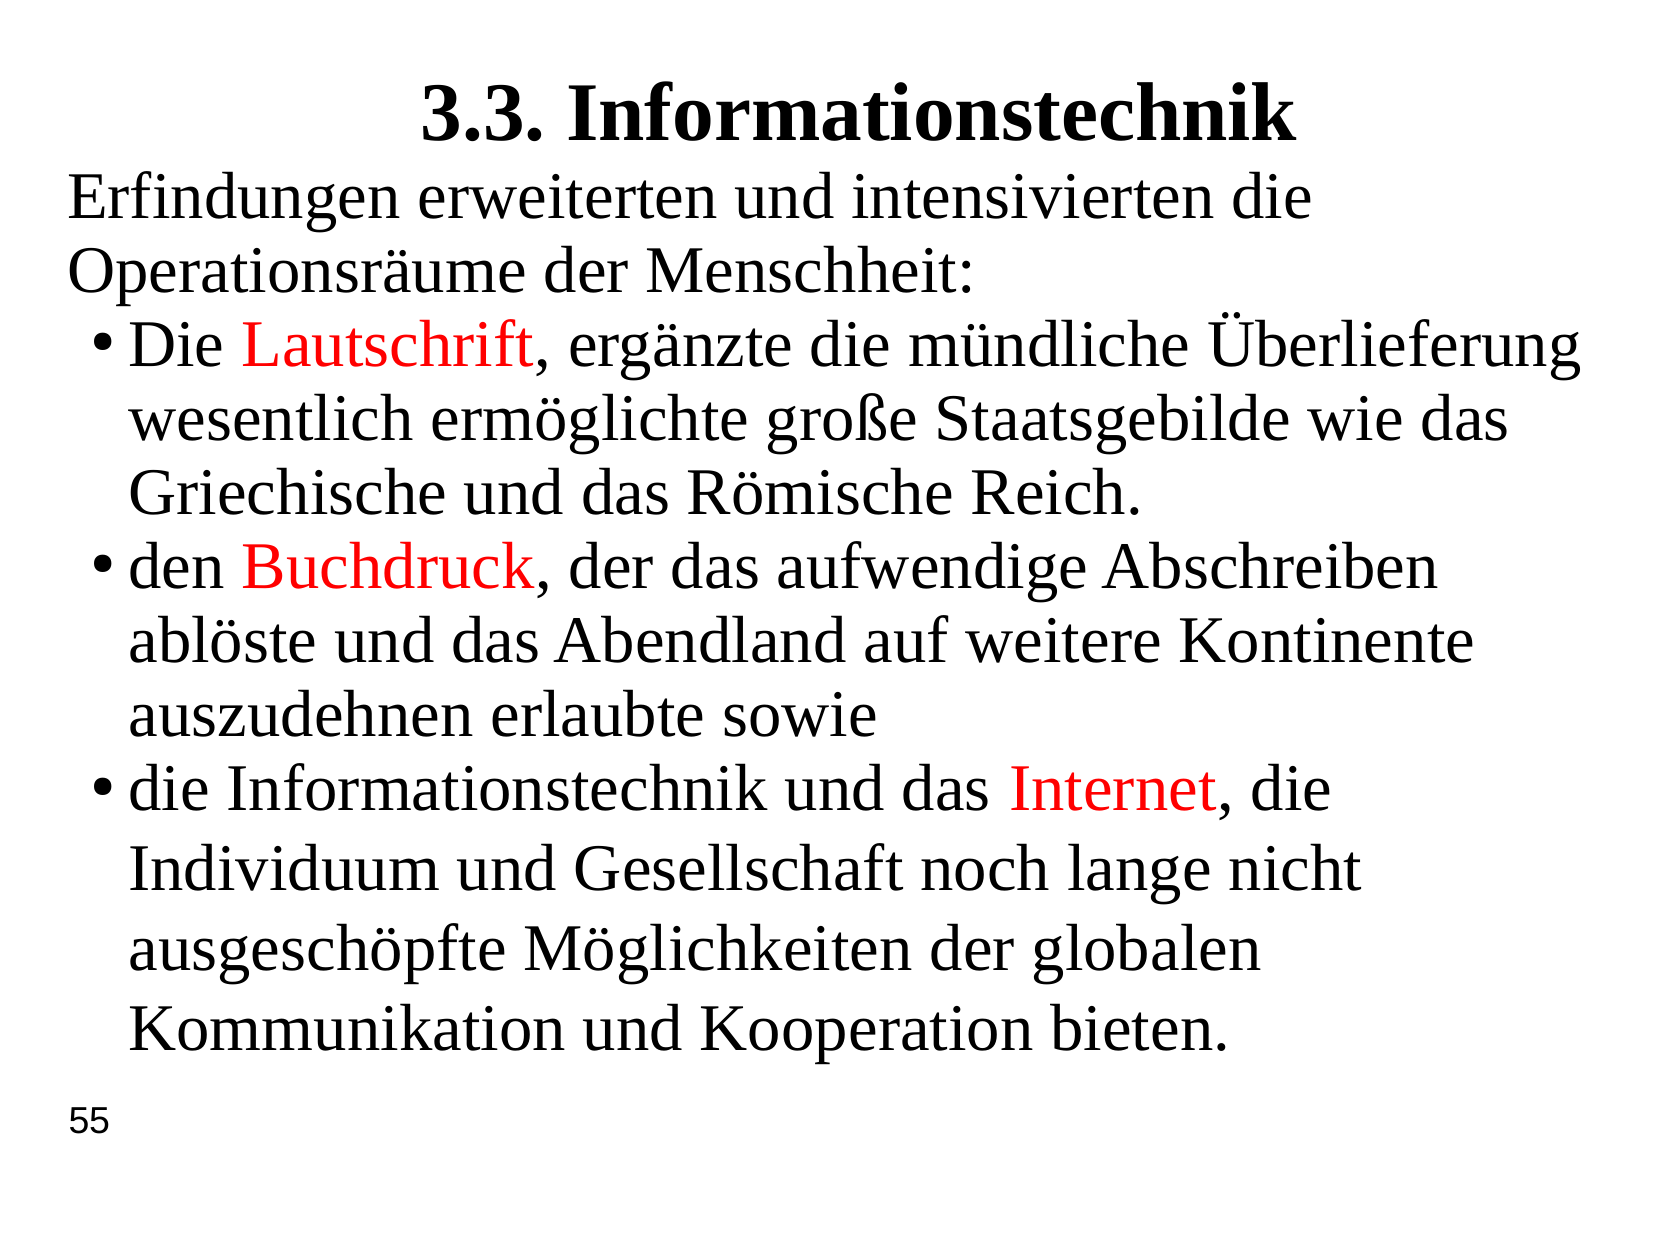

3.3. Informationstechnik
Erfindungen erweiterten und intensivierten die
Operationsräume der Menschheit:
Die Lautschrift, ergänzte die mündliche Überlieferung
wesentlich ermöglichte große Staatsgebilde wie das
Griechische und das Römische Reich.
den Buchdruck, der das aufwendige Abschreiben
ablöste und das Abendland auf weitere Kontinente
auszudehnen erlaubte sowie
die Informationstechnik und das Internet, die
Individuum und Gesellschaft noch lange nicht
ausgeschöpfte Möglichkeiten der globalen
Kommunikation und Kooperation bieten.